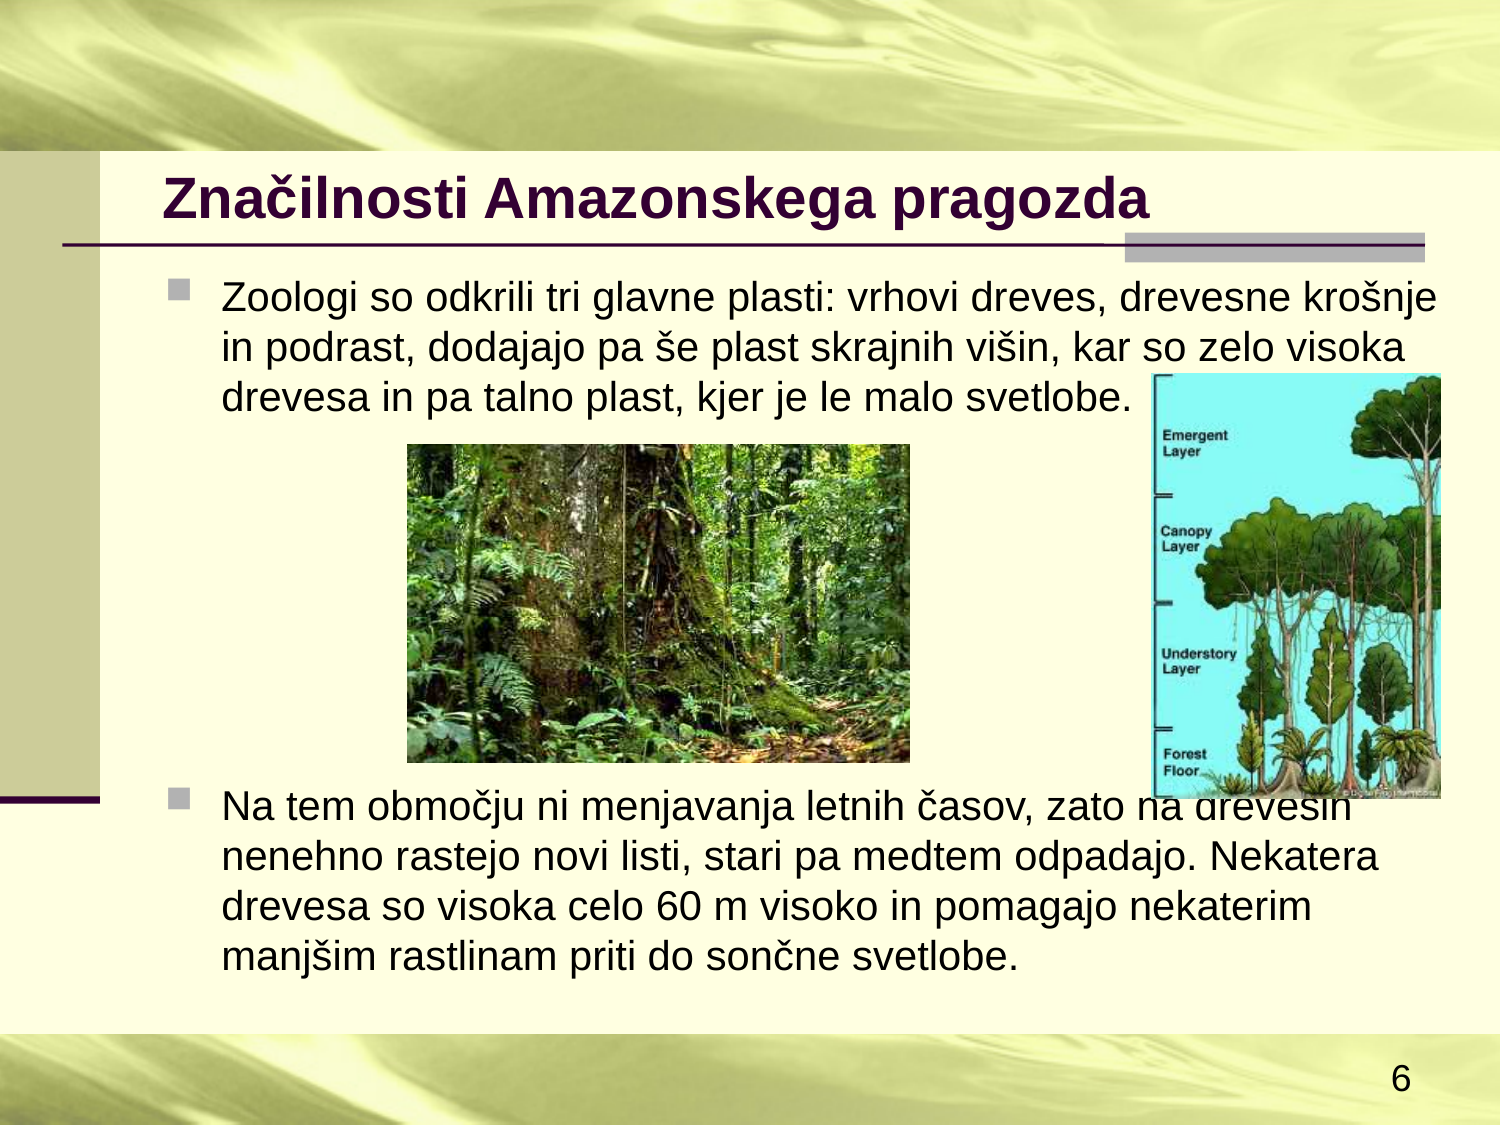

Značilnosti Amazonskega pragozda
# Zoologi so odkrili tri glavne plasti: vrhovi dreves, drevesne krošnje in podrast, dodajajo pa še plast skrajnih višin, kar so zelo visoka drevesa in pa talno plast, kjer je le malo svetlobe.
Na tem območju ni menjavanja letnih časov, zato na drevesih nenehno rastejo novi listi, stari pa medtem odpadajo. Nekatera drevesa so visoka celo 60 m visoko in pomagajo nekaterim manjšim rastlinam priti do sončne svetlobe.